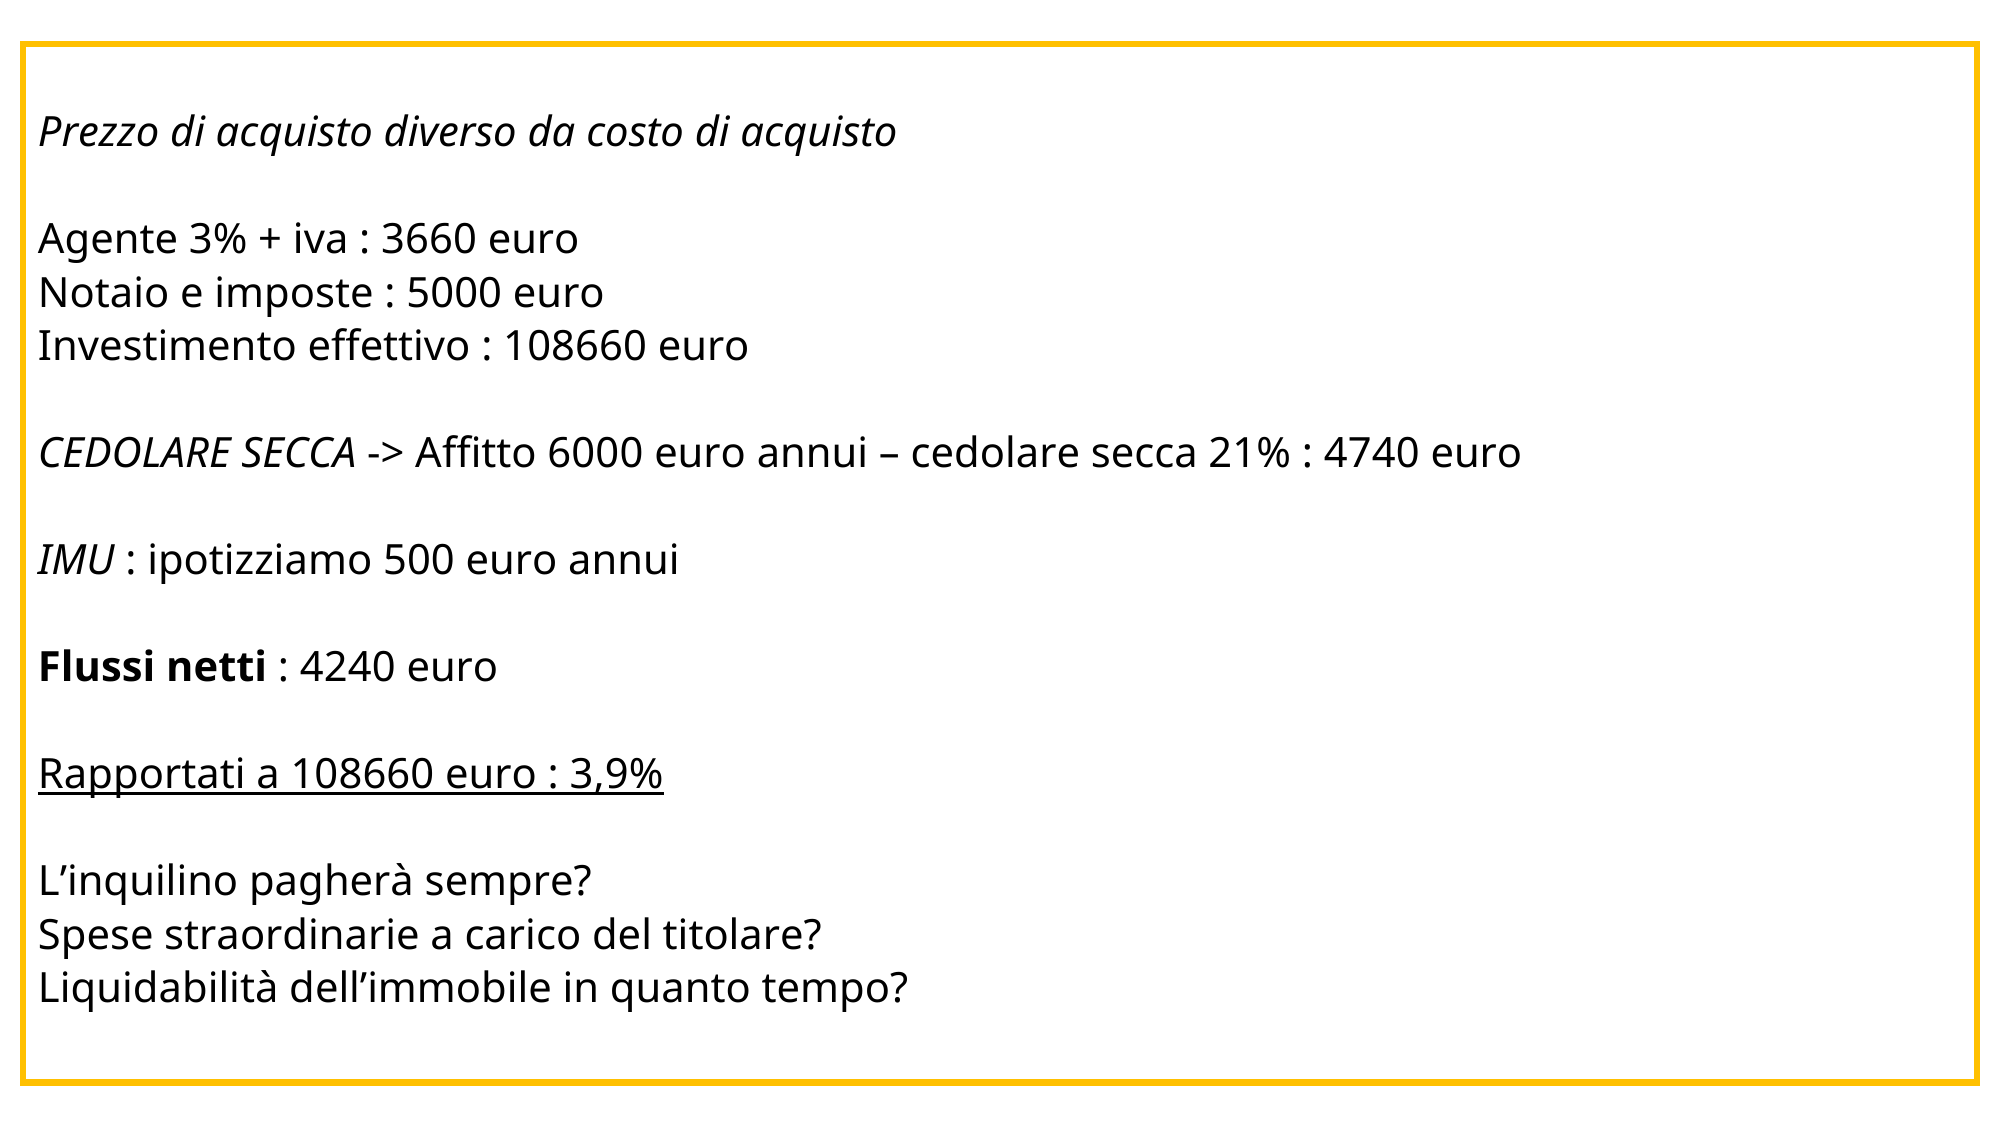

Prezzo di acquisto diverso da costo di acquisto
Agente 3% + iva : 3660 euro
Notaio e imposte : 5000 euro
Investimento effettivo : 108660 euro
CEDOLARE SECCA -> Affitto 6000 euro annui – cedolare secca 21% : 4740 euro
IMU : ipotizziamo 500 euro annui
Flussi netti : 4240 euro
Rapportati a 108660 euro : 3,9%
L’inquilino pagherà sempre?
Spese straordinarie a carico del titolare?
Liquidabilità dell’immobile in quanto tempo?